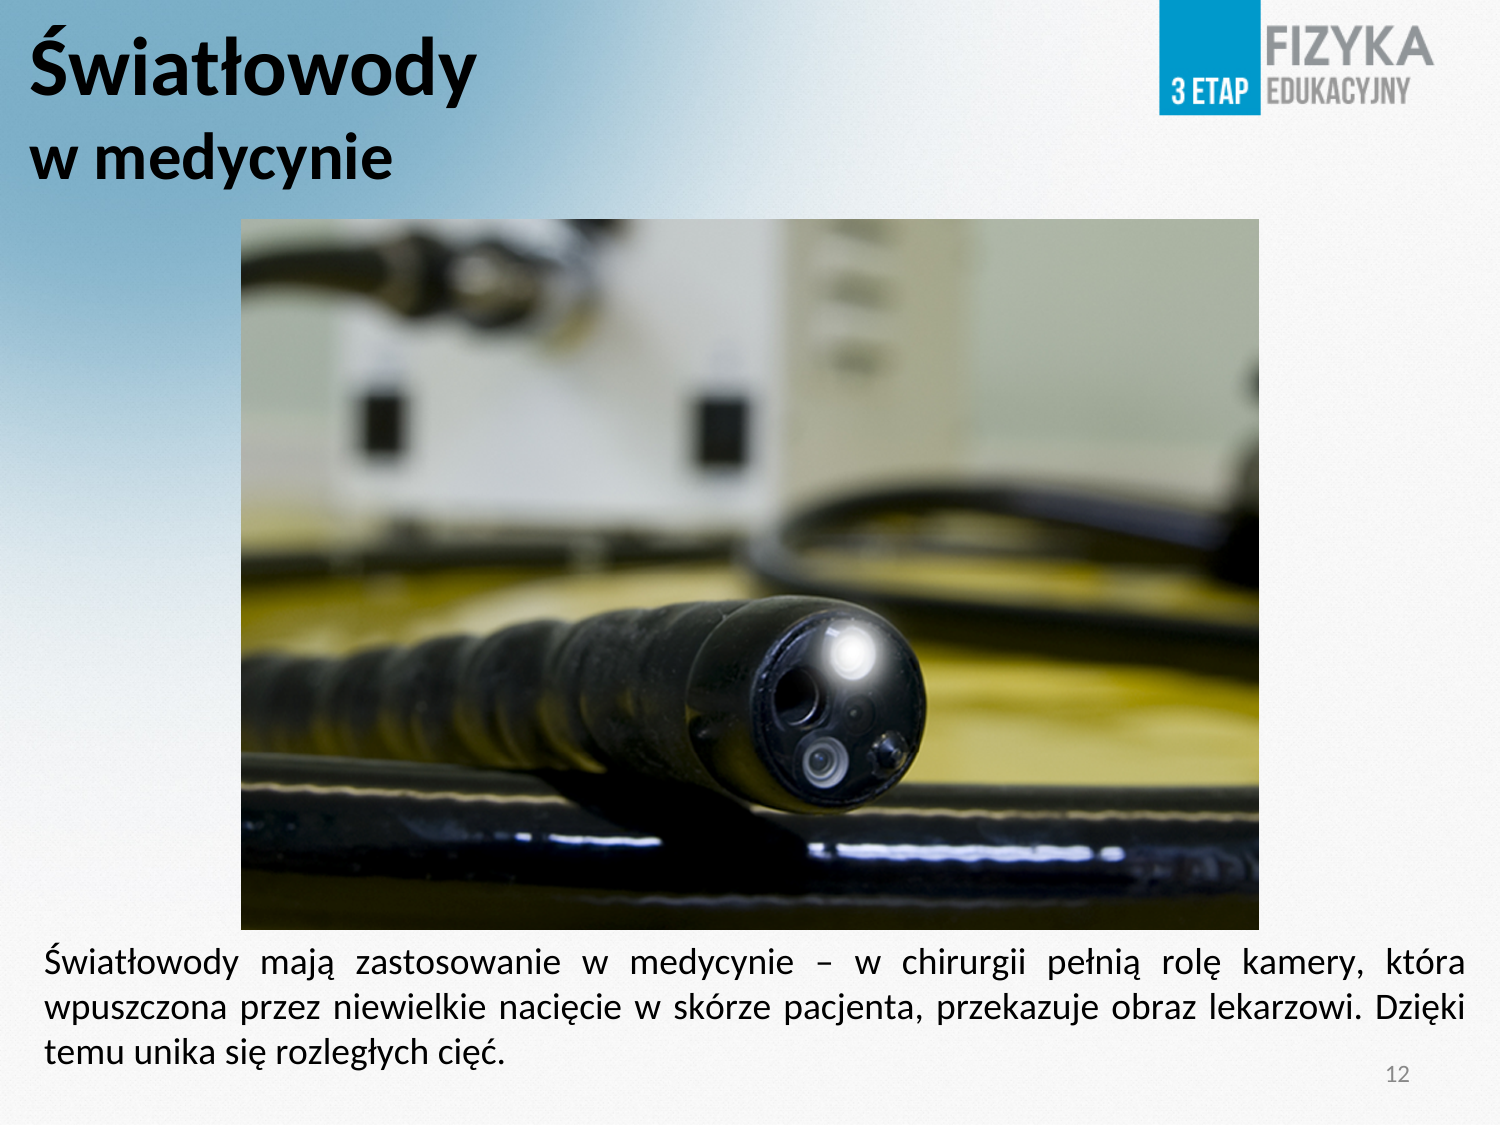

Światłowody
w medycynie
Światłowody mają zastosowanie w medycynie – w chirurgii pełnią rolę kamery, która wpuszczona przez niewielkie nacięcie w skórze pacjenta, przekazuje obraz lekarzowi. Dzięki temu unika się rozległych cięć.